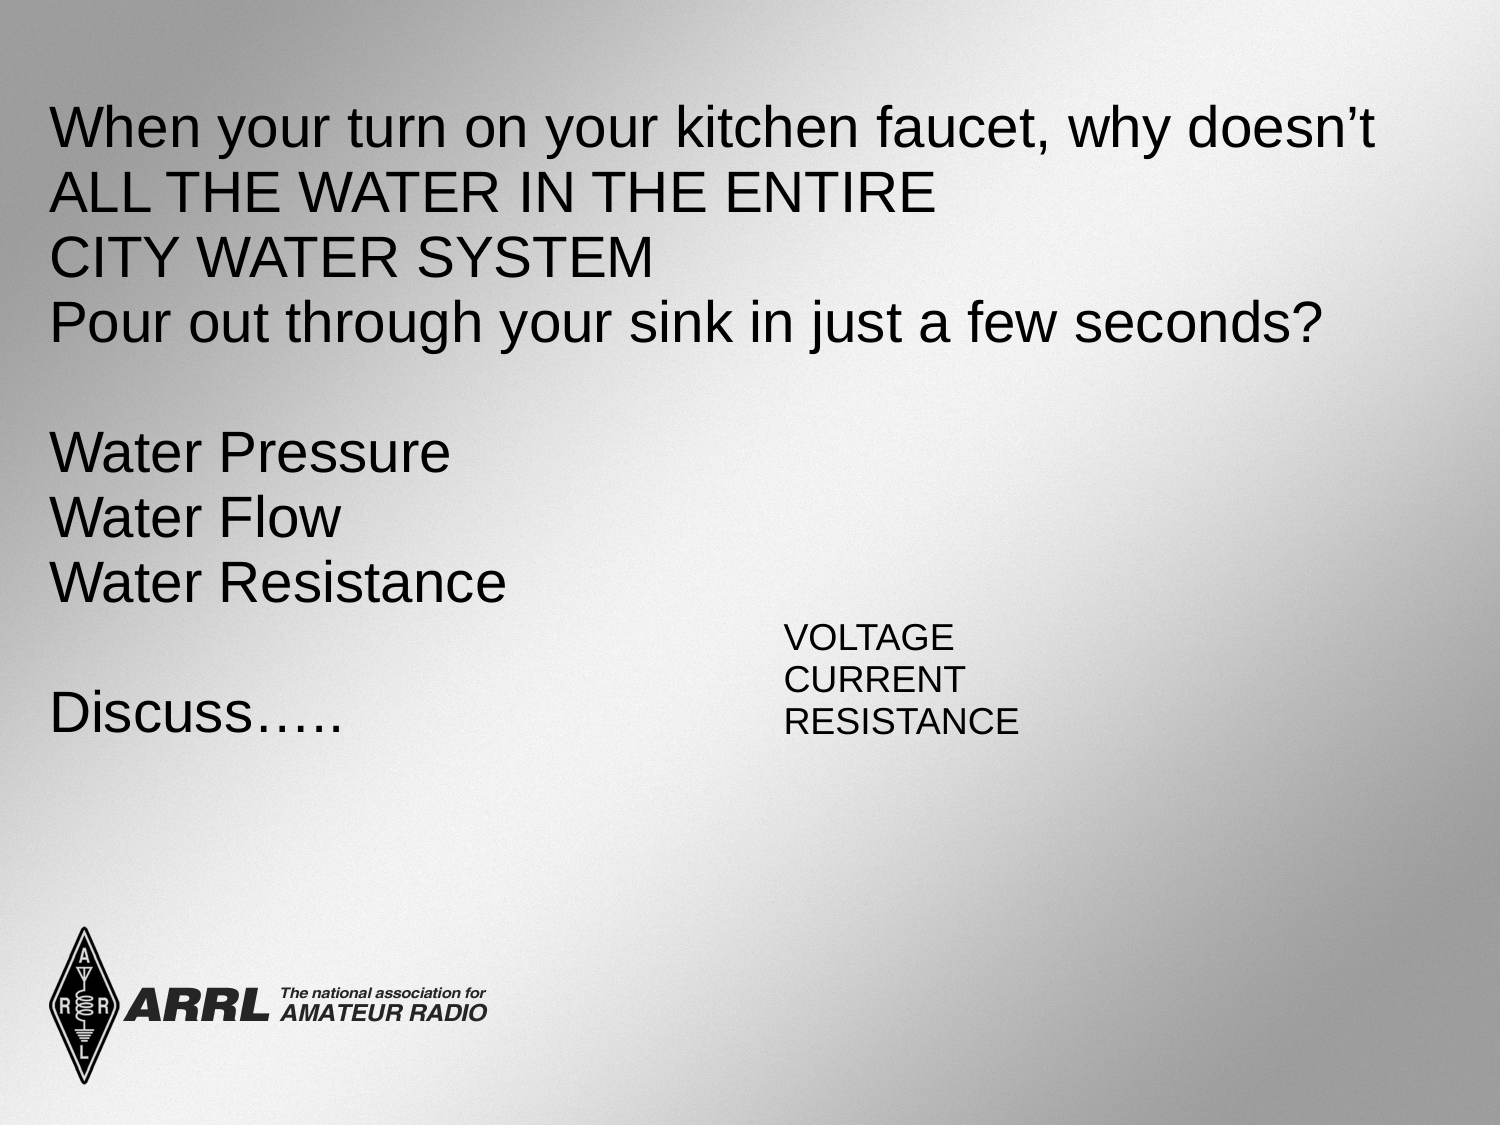

When your turn on your kitchen faucet, why doesn’t
ALL THE WATER IN THE ENTIRE
CITY WATER SYSTEM
Pour out through your sink in just a few seconds?
Water Pressure
Water Flow
Water Resistance
Discuss…..
VOLTAGE
CURRENT
RESISTANCE